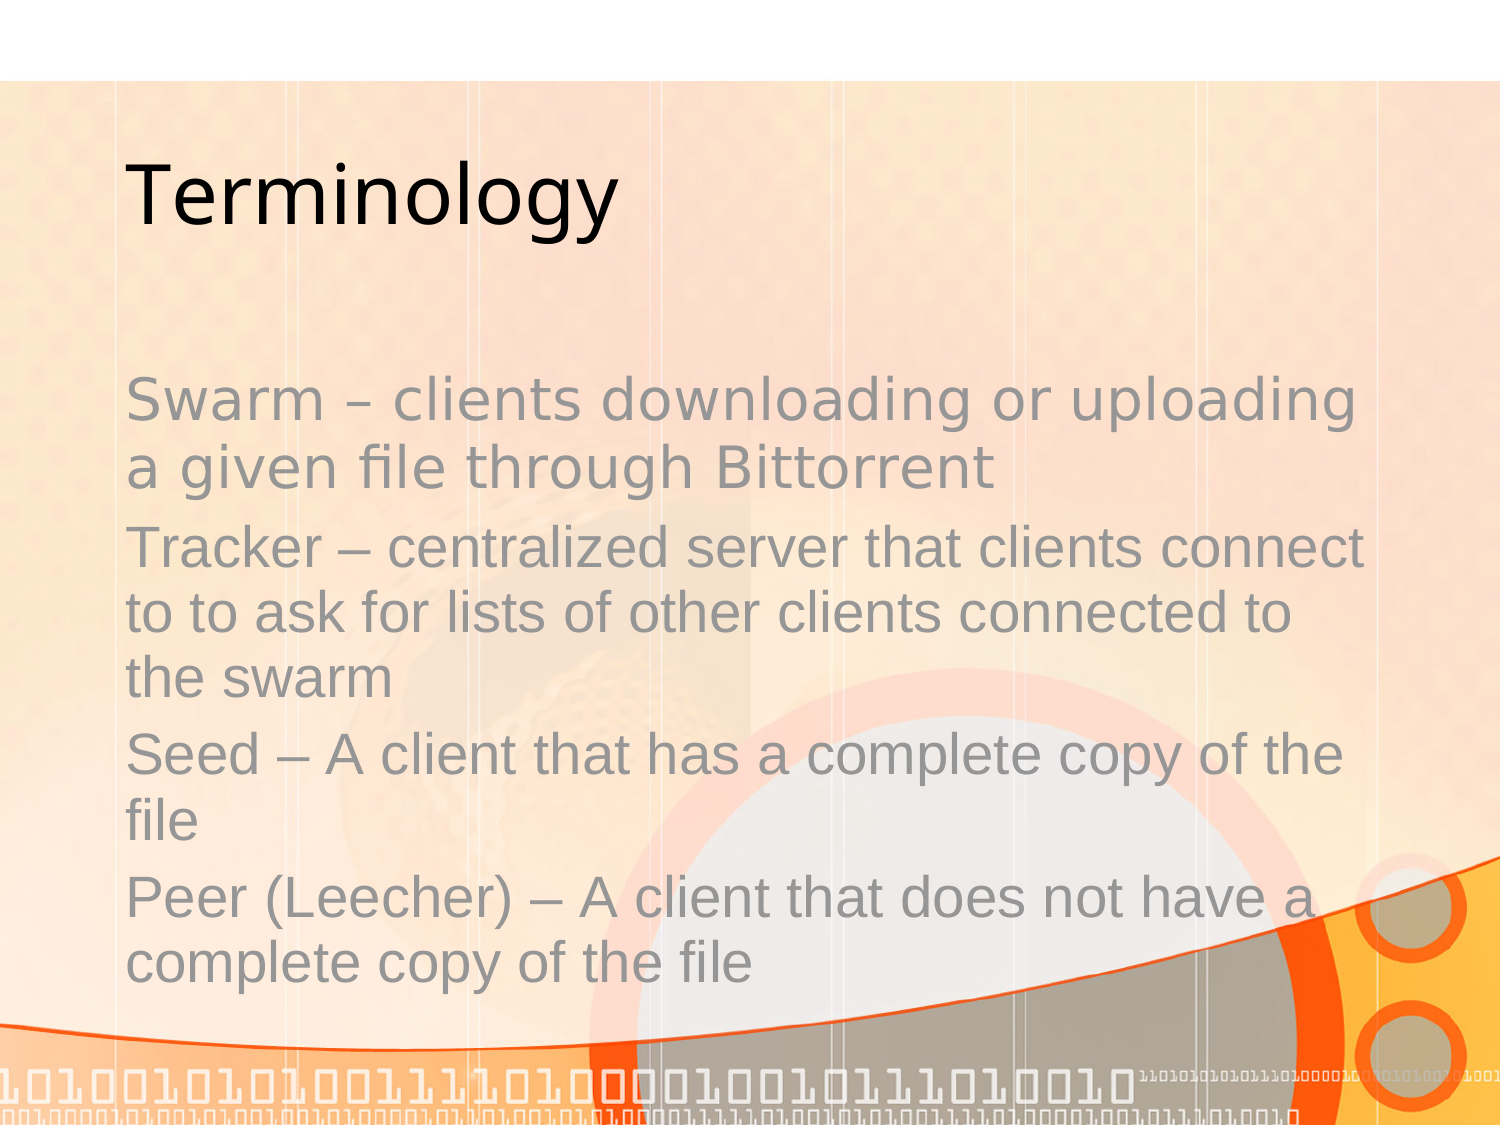

# Terminology
Swarm – clients downloading or uploading a given file through Bittorrent
Tracker – centralized server that clients connect to to ask for lists of other clients connected to the swarm
Seed – A client that has a complete copy of the file
Peer (Leecher) – A client that does not have a complete copy of the file